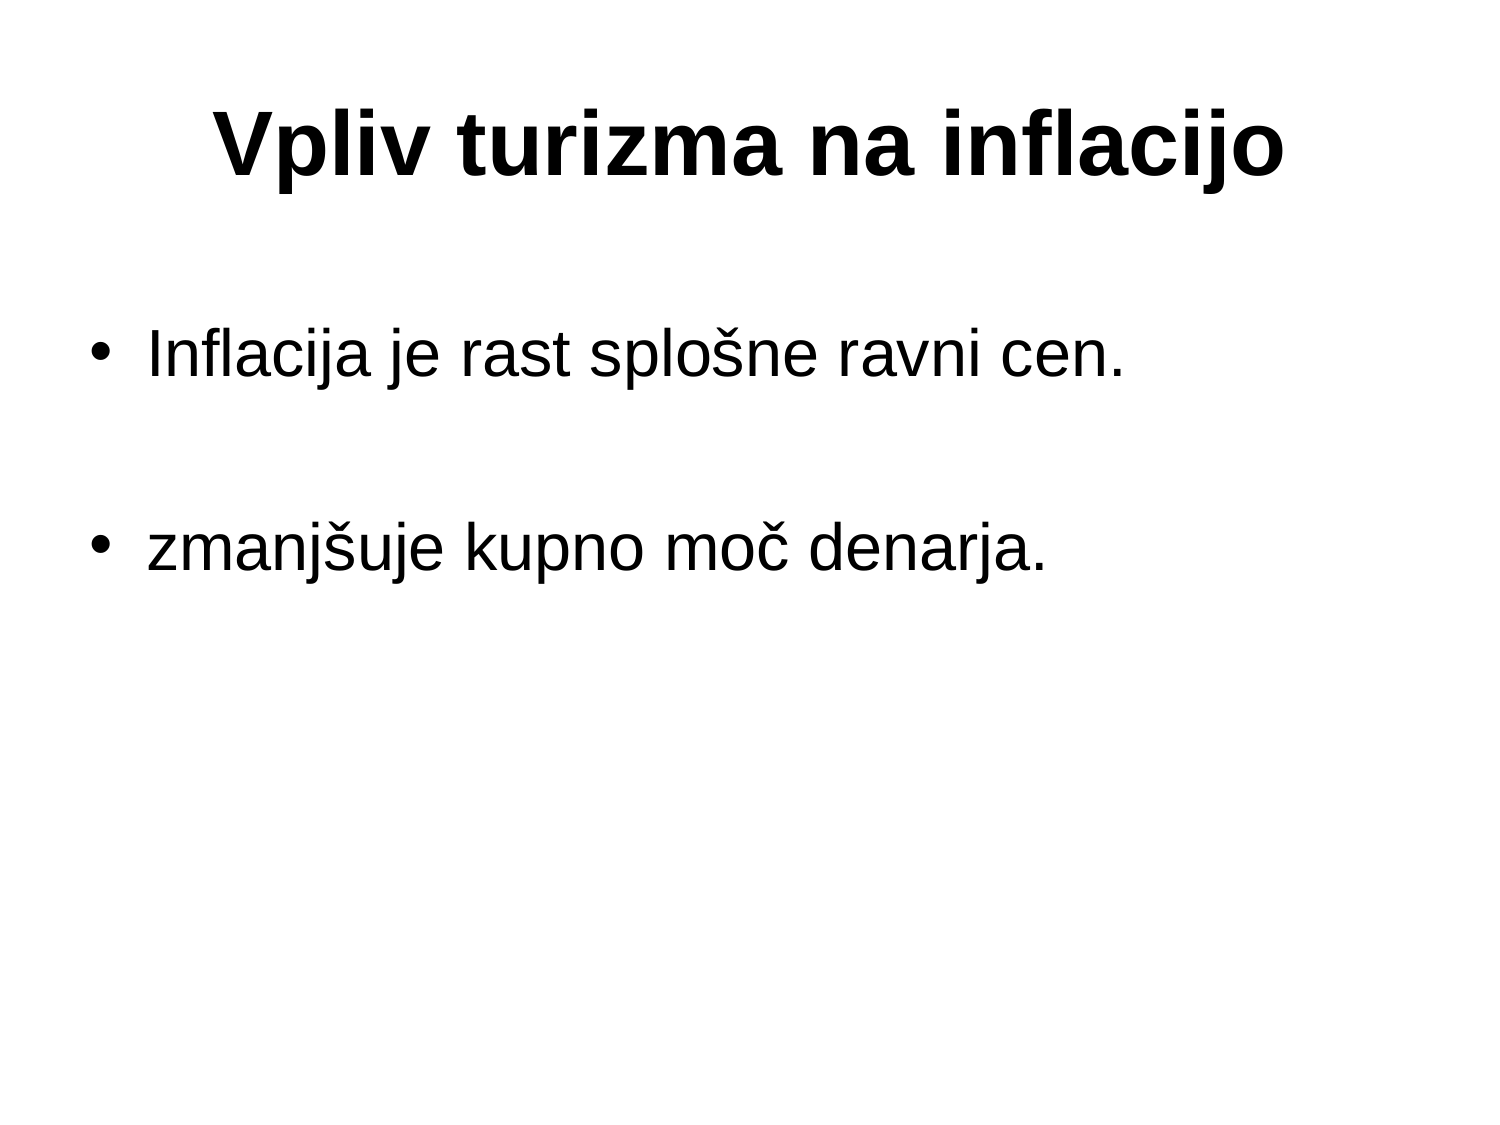

# Vpliv turizma na inflacijo
Inflacija je rast splošne ravni cen.
zmanjšuje kupno moč denarja.